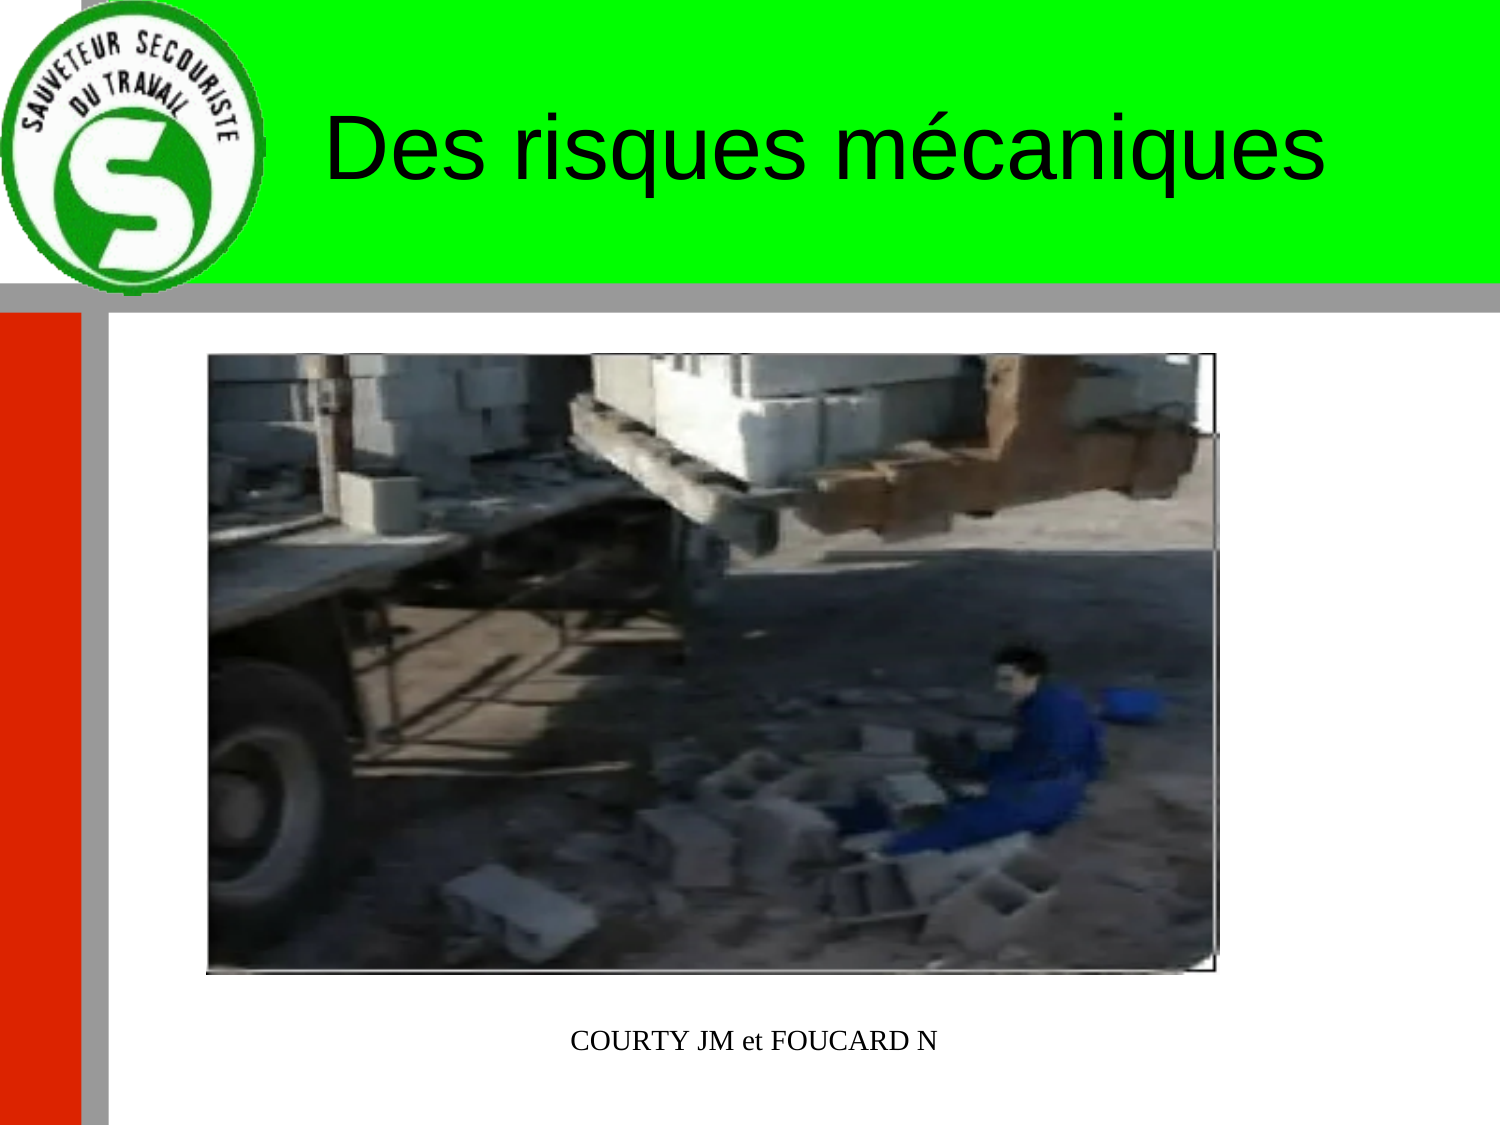

# Des risques mécaniques
 COURTY JM et FOUCARD N